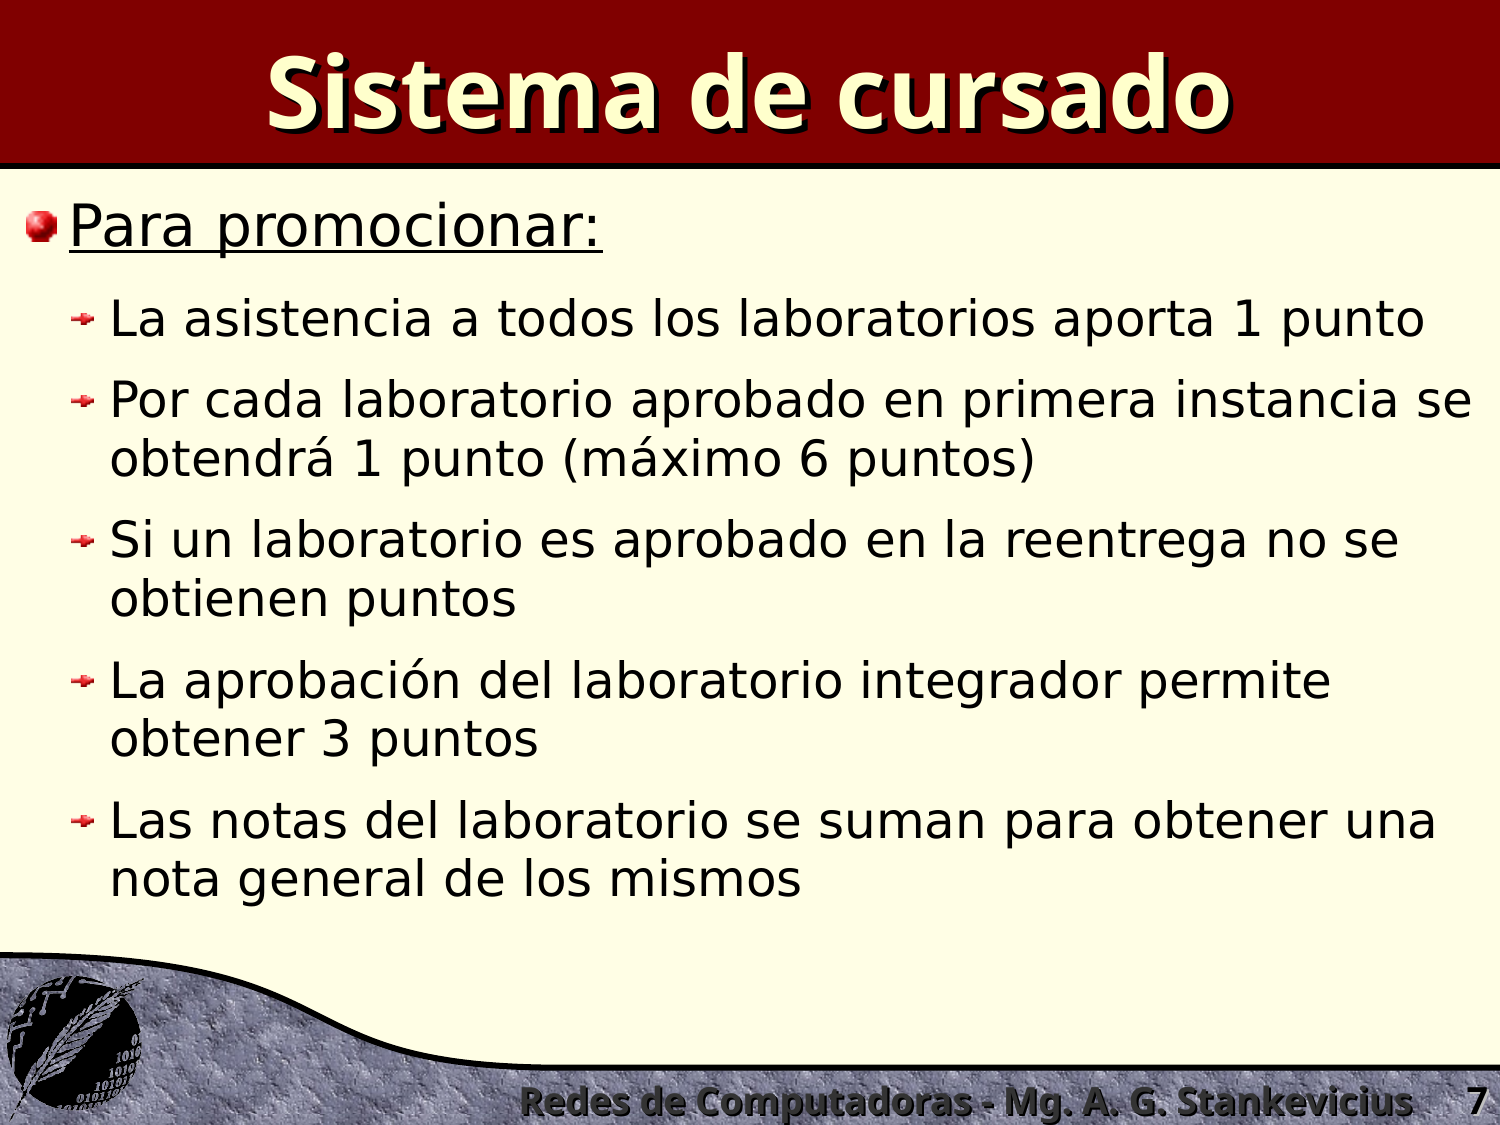

# Sistema de cursado
Para promocionar:
La asistencia a todos los laboratorios aporta 1 punto
Por cada laboratorio aprobado en primera instancia se obtendrá 1 punto (máximo 6 puntos)
Si un laboratorio es aprobado en la reentrega no se obtienen puntos
La aprobación del laboratorio integrador permite obtener 3 puntos
Las notas del laboratorio se suman para obtener una nota general de los mismos
7